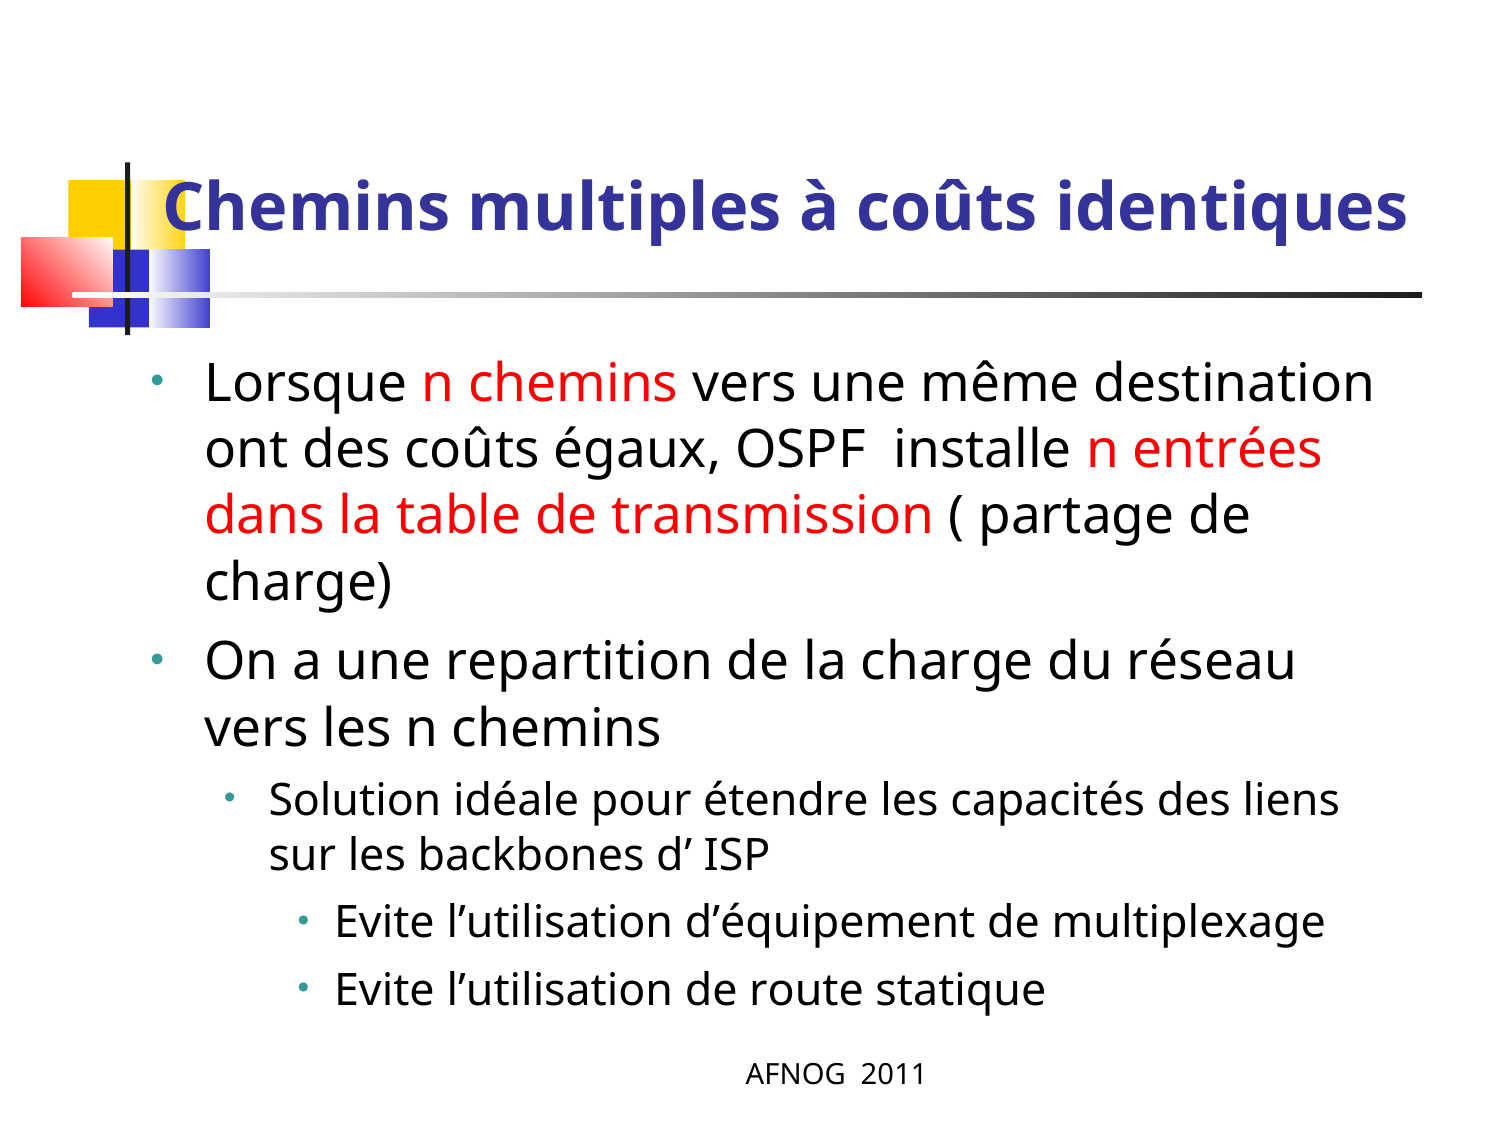

# Chemins multiples à coûts identiques
Lorsque n chemins vers une même destination ont des coûts égaux, OSPF installe n entrées dans la table de transmission ( partage de charge)
On a une repartition de la charge du réseau vers les n chemins
Solution idéale pour étendre les capacités des liens sur les backbones d’ ISP
Evite l’utilisation d’équipement de multiplexage
Evite l’utilisation de route statique
AFNOG 2011